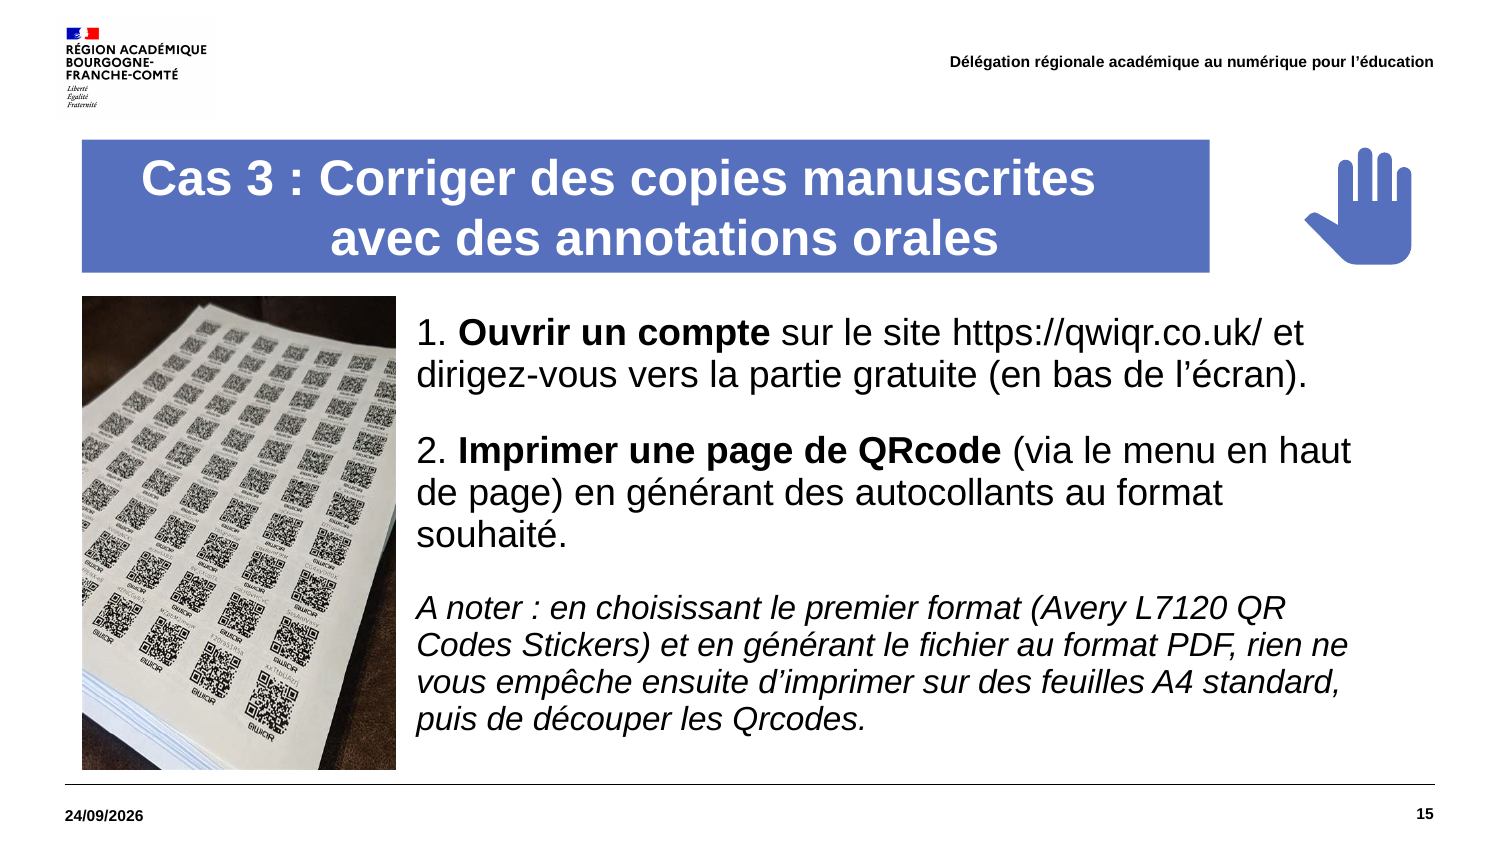

Délégation régionale académique au numérique pour l’éducation
Cas 3 : Corriger des copies manuscrites 		 avec des annotations orales
1. Ouvrir un compte sur le site https://qwiqr.co.uk/ et dirigez-vous vers la partie gratuite (en bas de l’écran).
2. Imprimer une page de QRcode (via le menu en haut de page) en générant des autocollants au format souhaité.
A noter : en choisissant le premier format (Avery L7120 QR Codes Stickers) et en générant le fichier au format PDF, rien ne vous empêche ensuite d’imprimer sur des feuilles A4 standard, puis de découper les Qrcodes.